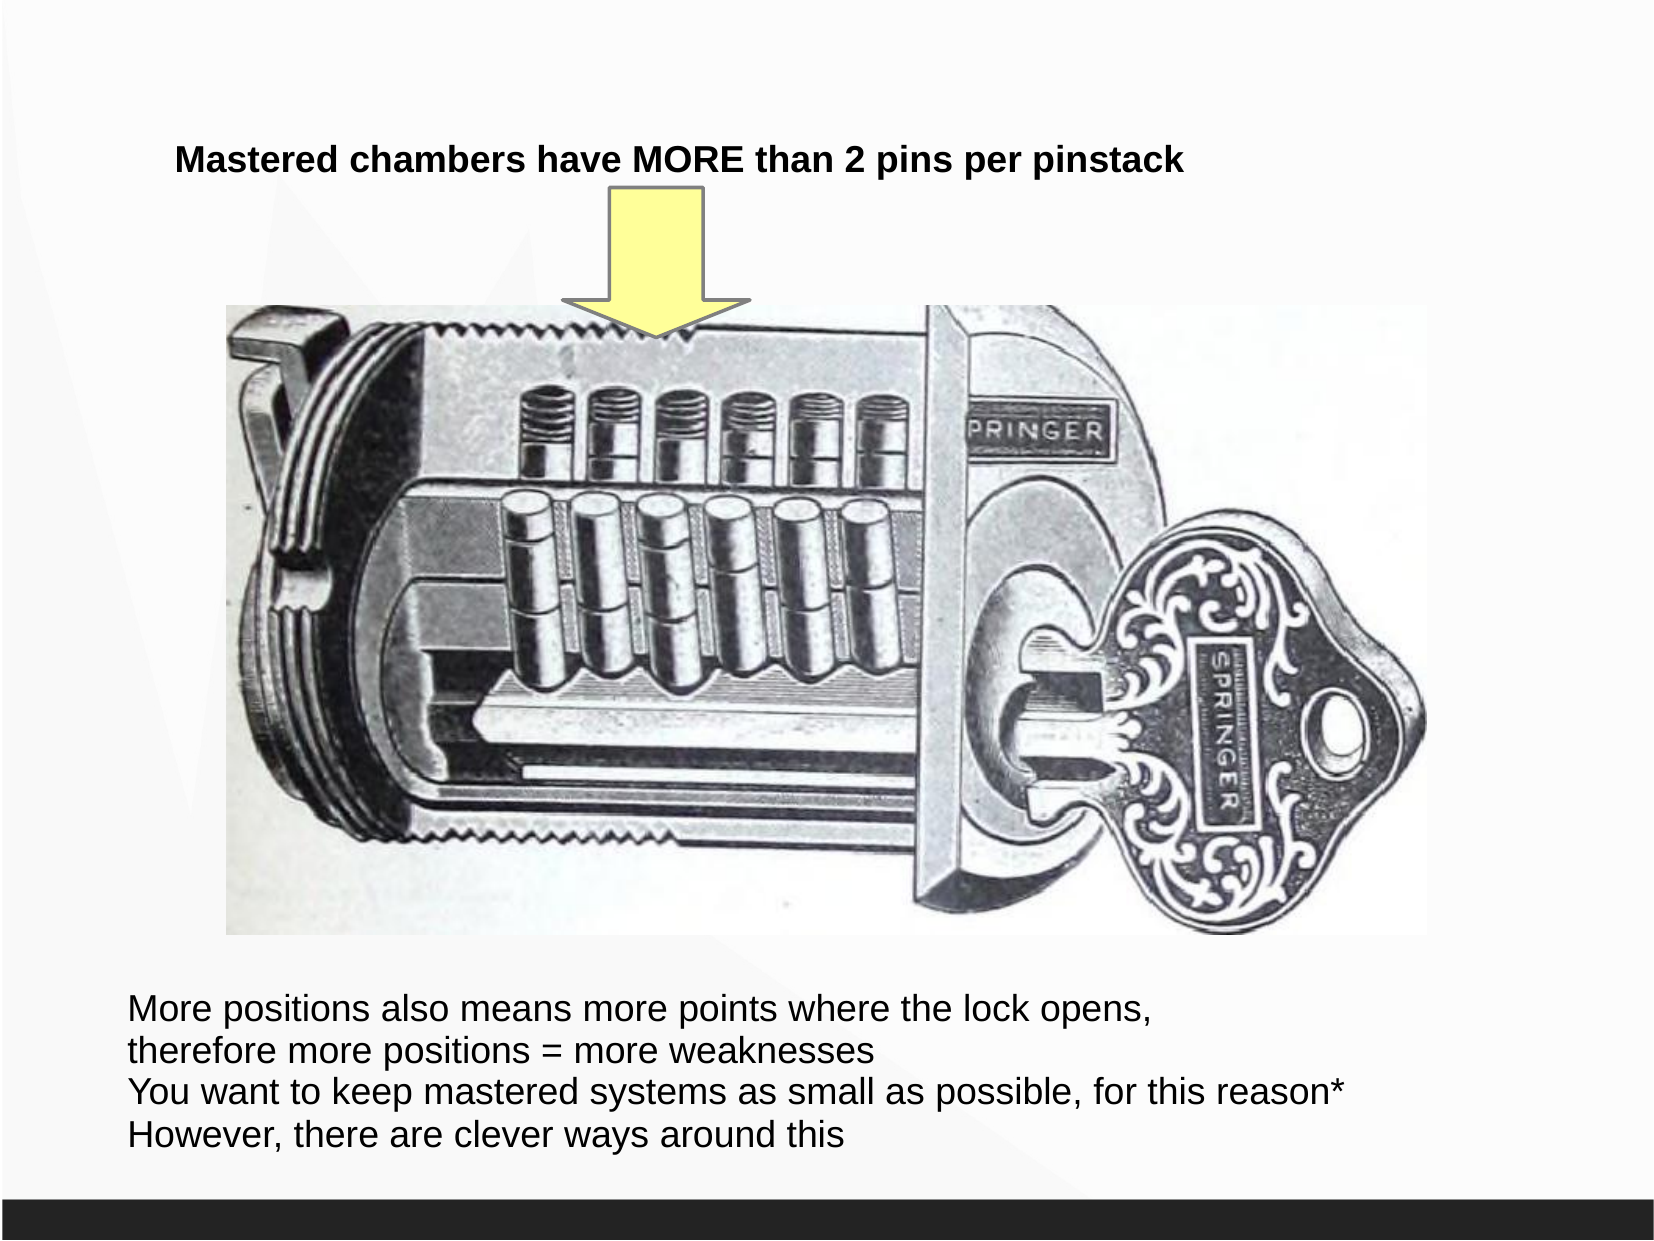

Mastered chambers have MORE than 2 pins per pinstack
More positions also means more points where the lock opens,
therefore more positions = more weaknesses
You want to keep mastered systems as small as possible, for this reason*
However, there are clever ways around this